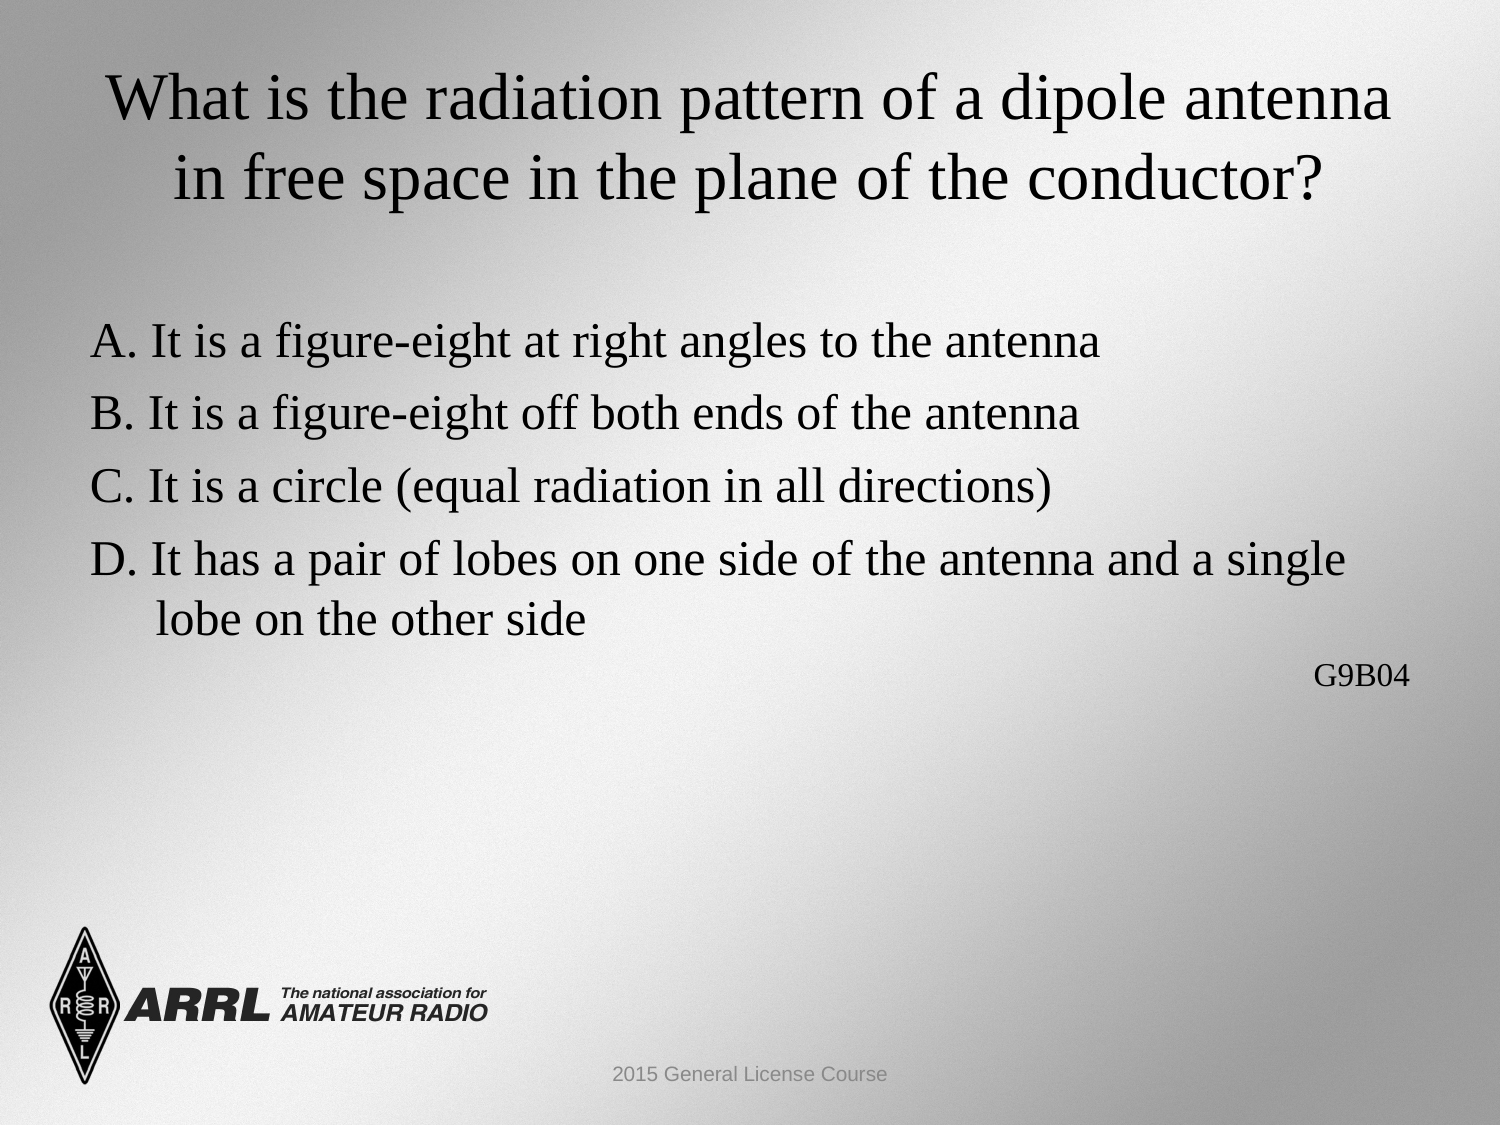

# What is the radiation pattern of a dipole antenna in free space in the plane of the conductor?
A. It is a figure-eight at right angles to the antenna
B. It is a figure-eight off both ends of the antenna
C. It is a circle (equal radiation in all directions)
D. It has a pair of lobes on one side of the antenna and a single lobe on the other side
 G9B04
2015 General License Course